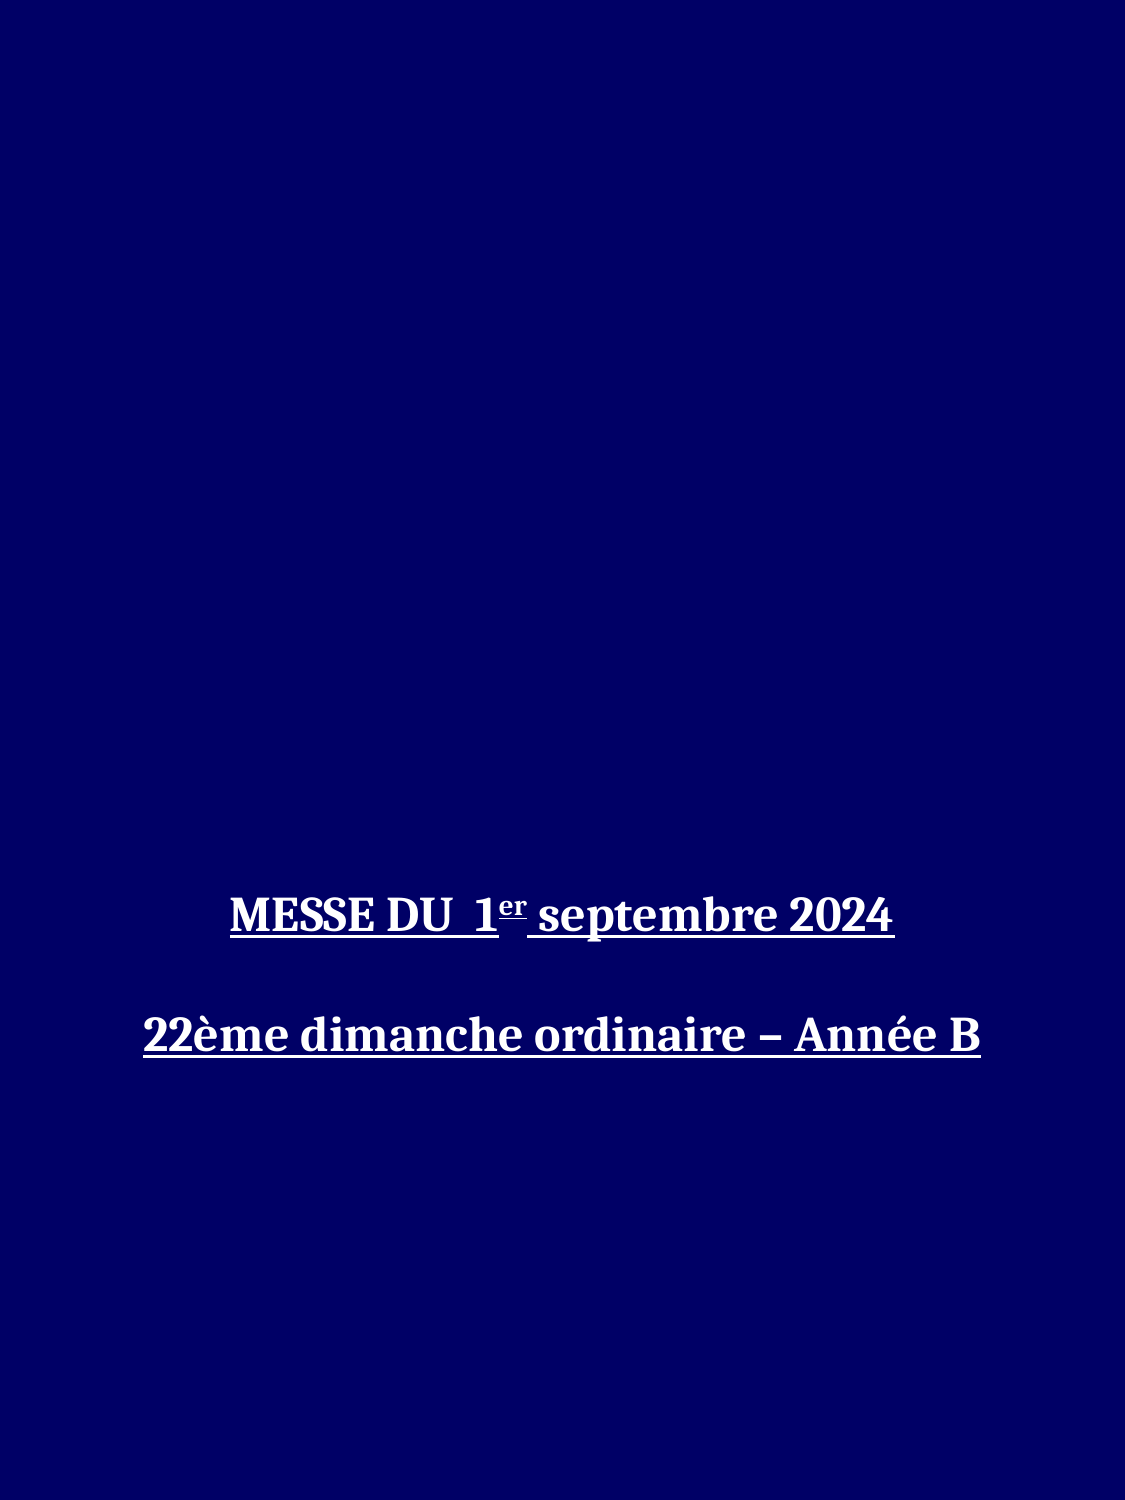

MESSE DU 1er septembre 2024
22ème dimanche ordinaire – Année B